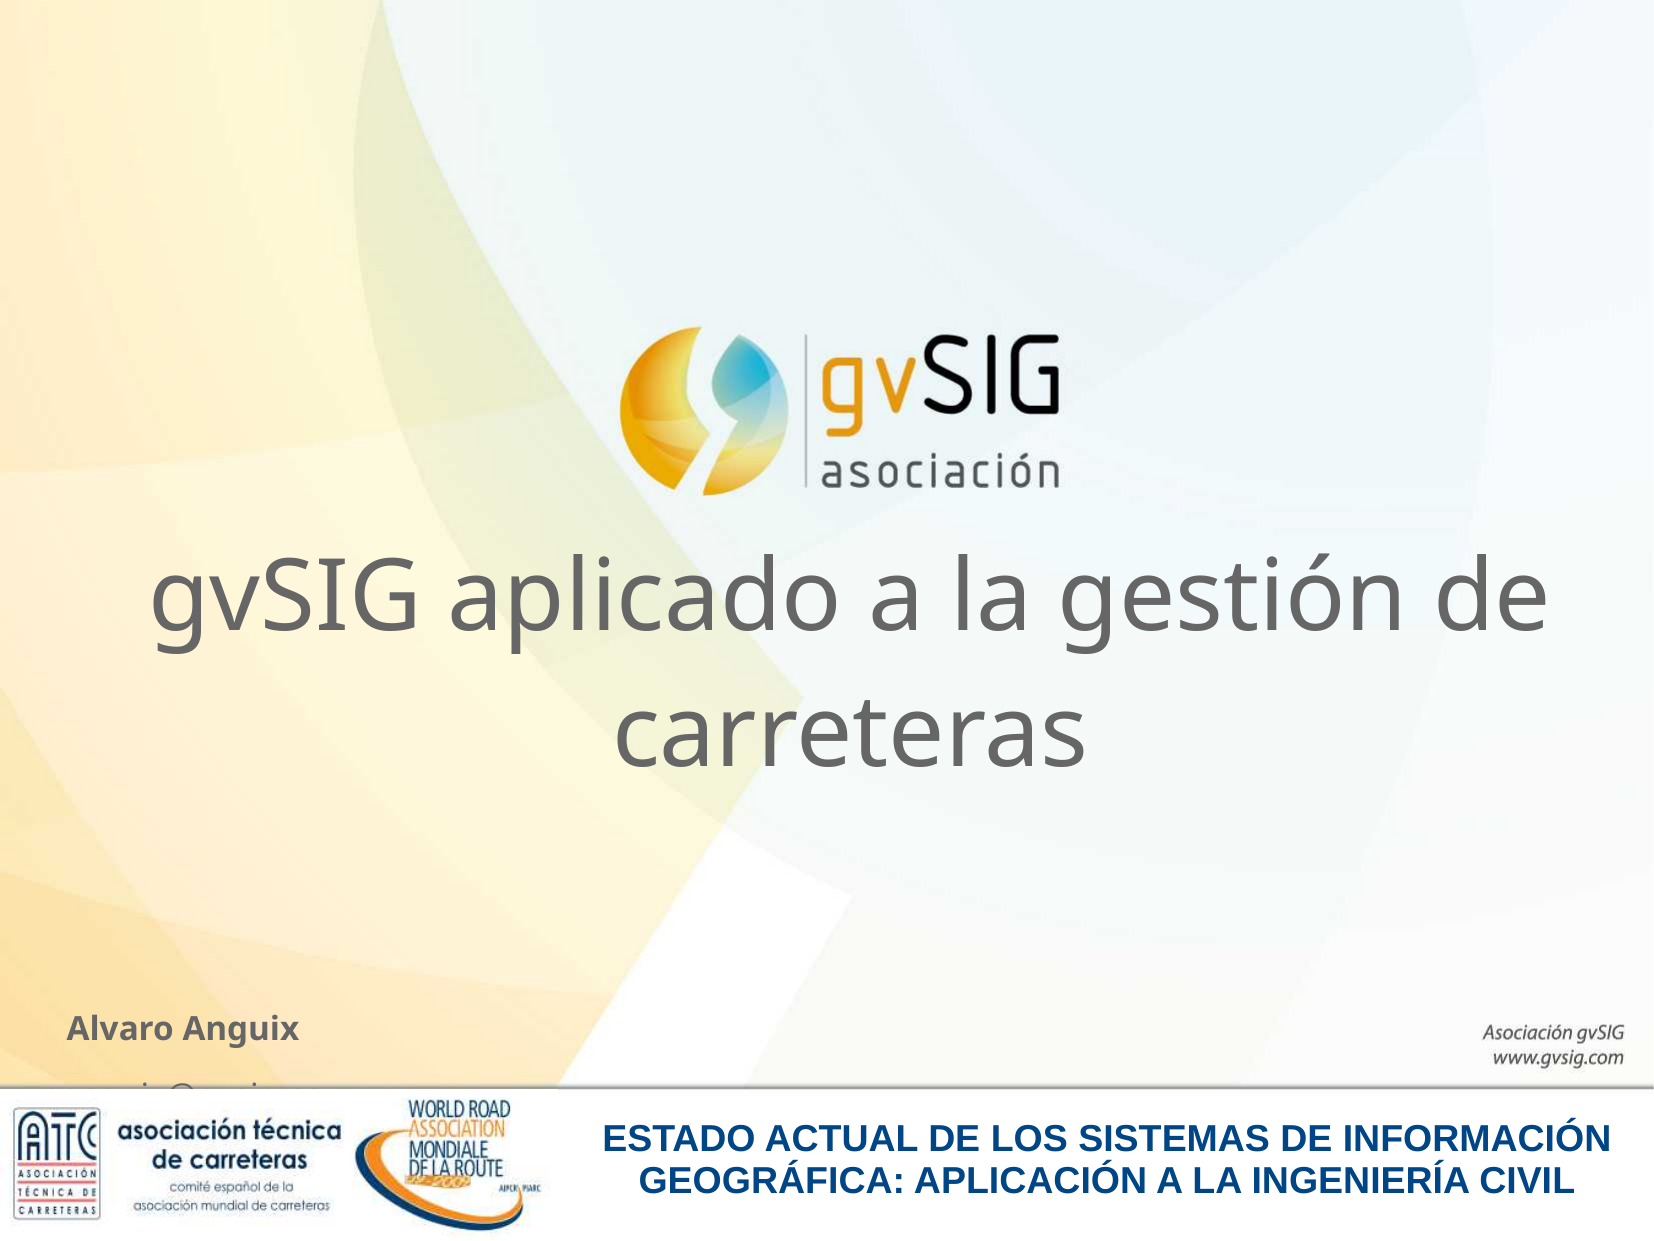

# gvSIG aplicado a la gestión de carreteras
Alvaro Anguix
aanguix@gvsig.com
ESTADO ACTUAL DE LOS SISTEMAS DE INFORMACIÓN GEOGRÁFICA: APLICACIÓN A LA INGENIERÍA CIVIL